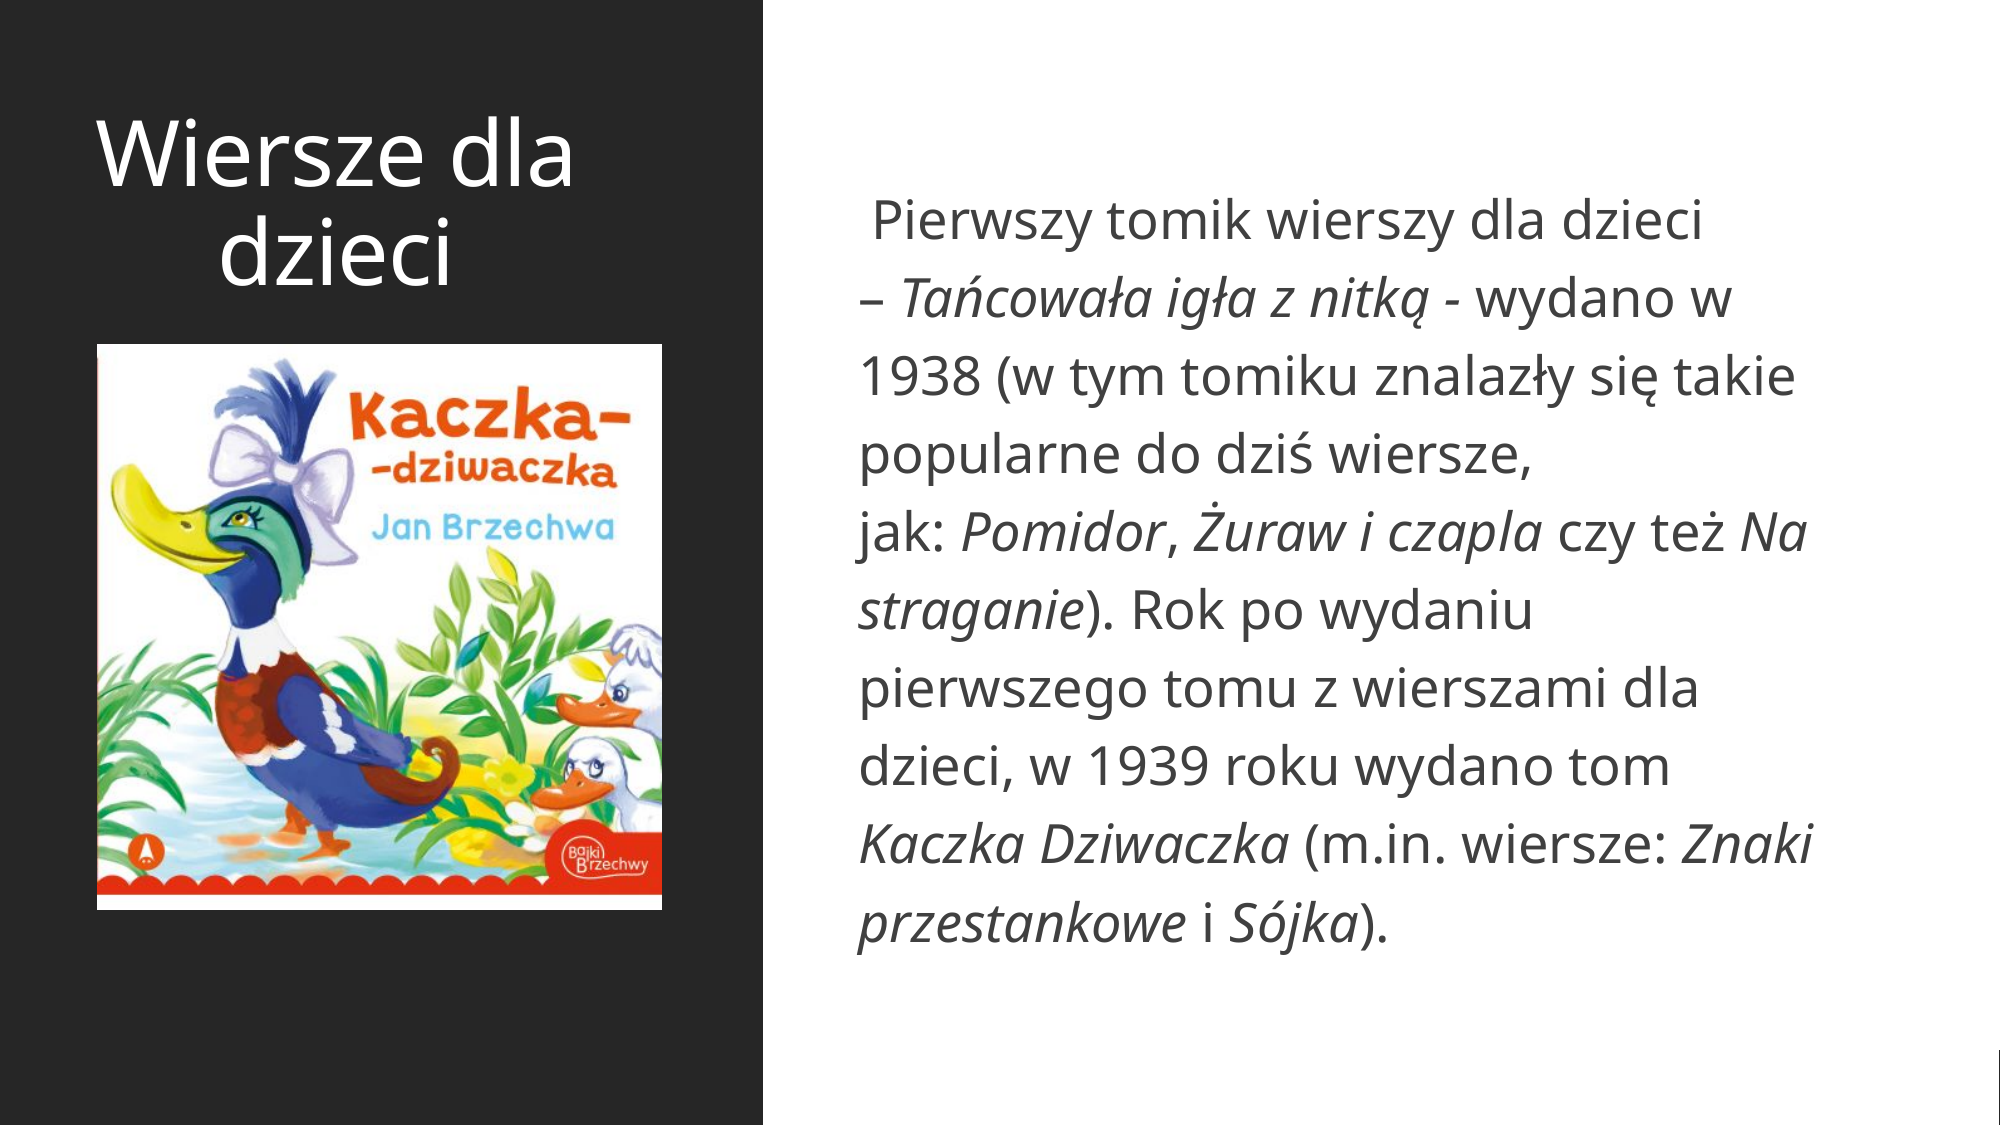

# Wiersze dla dzieci
 Pierwszy tomik wierszy dla dzieci – Tańcowała igła z nitką - wydano w 1938 (w tym tomiku znalazły się takie popularne do dziś wiersze, jak: Pomidor, Żuraw i czapla czy też Na straganie). Rok po wydaniu pierwszego tomu z wierszami dla dzieci, w 1939 roku wydano tom Kaczka Dziwaczka (m.in. wiersze: Znaki przestankowe i Sójka).